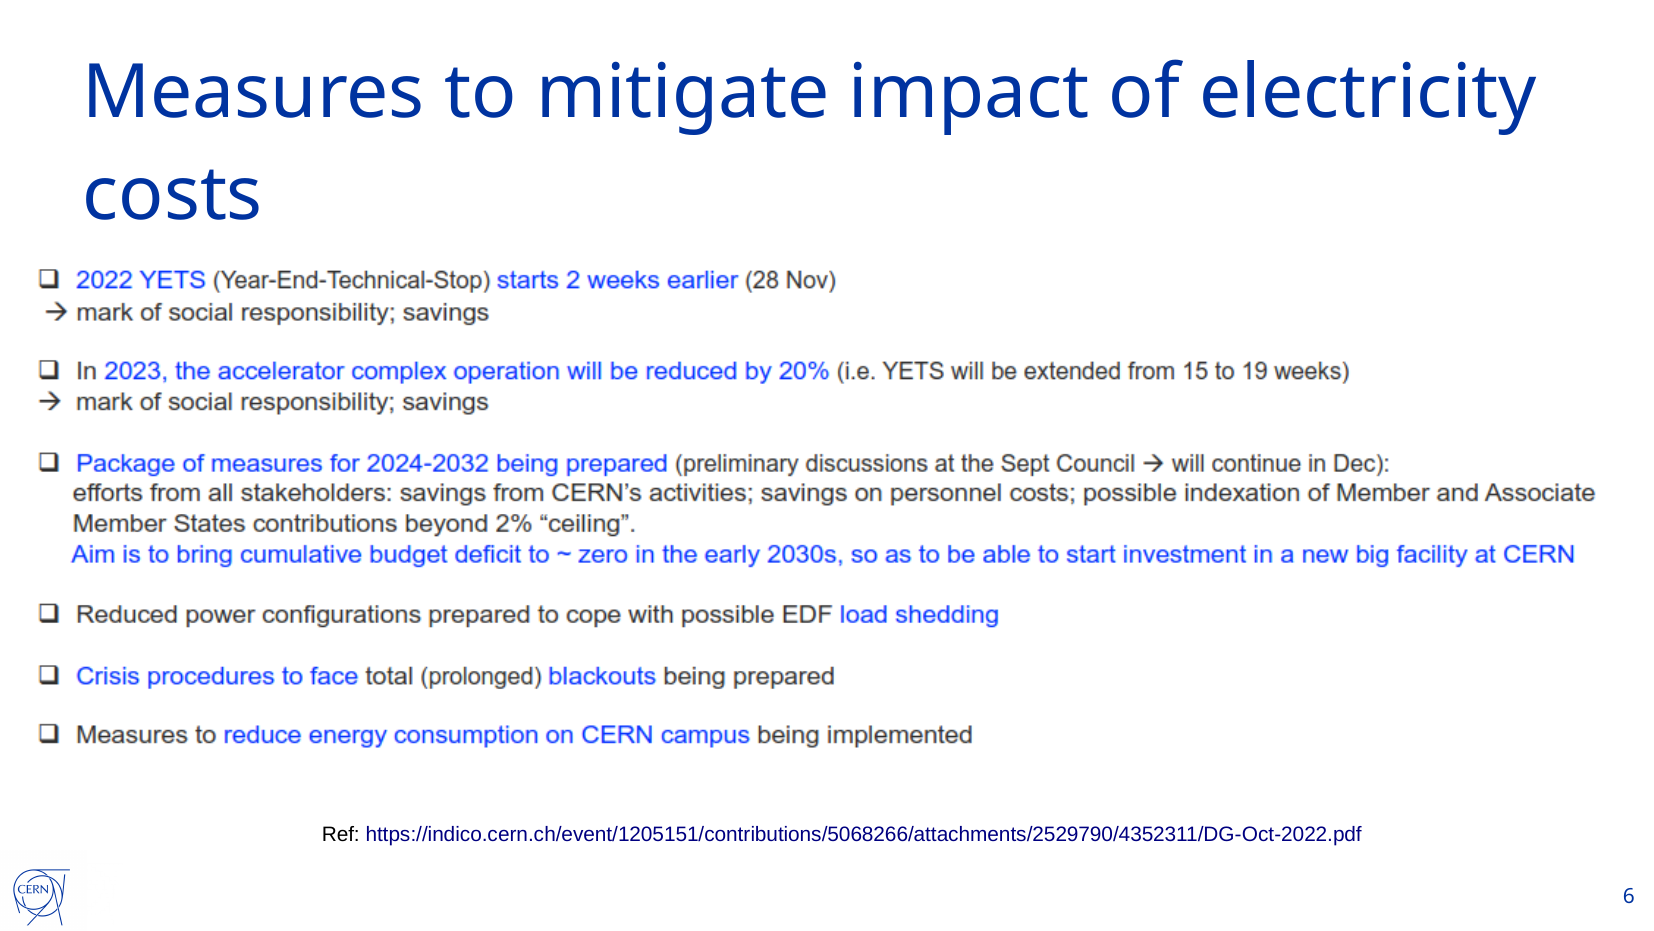

# Measures to mitigate impact of electricity costs
Ref: https://indico.cern.ch/event/1205151/contributions/5068266/attachments/2529790/4352311/DG-Oct-2022.pdf